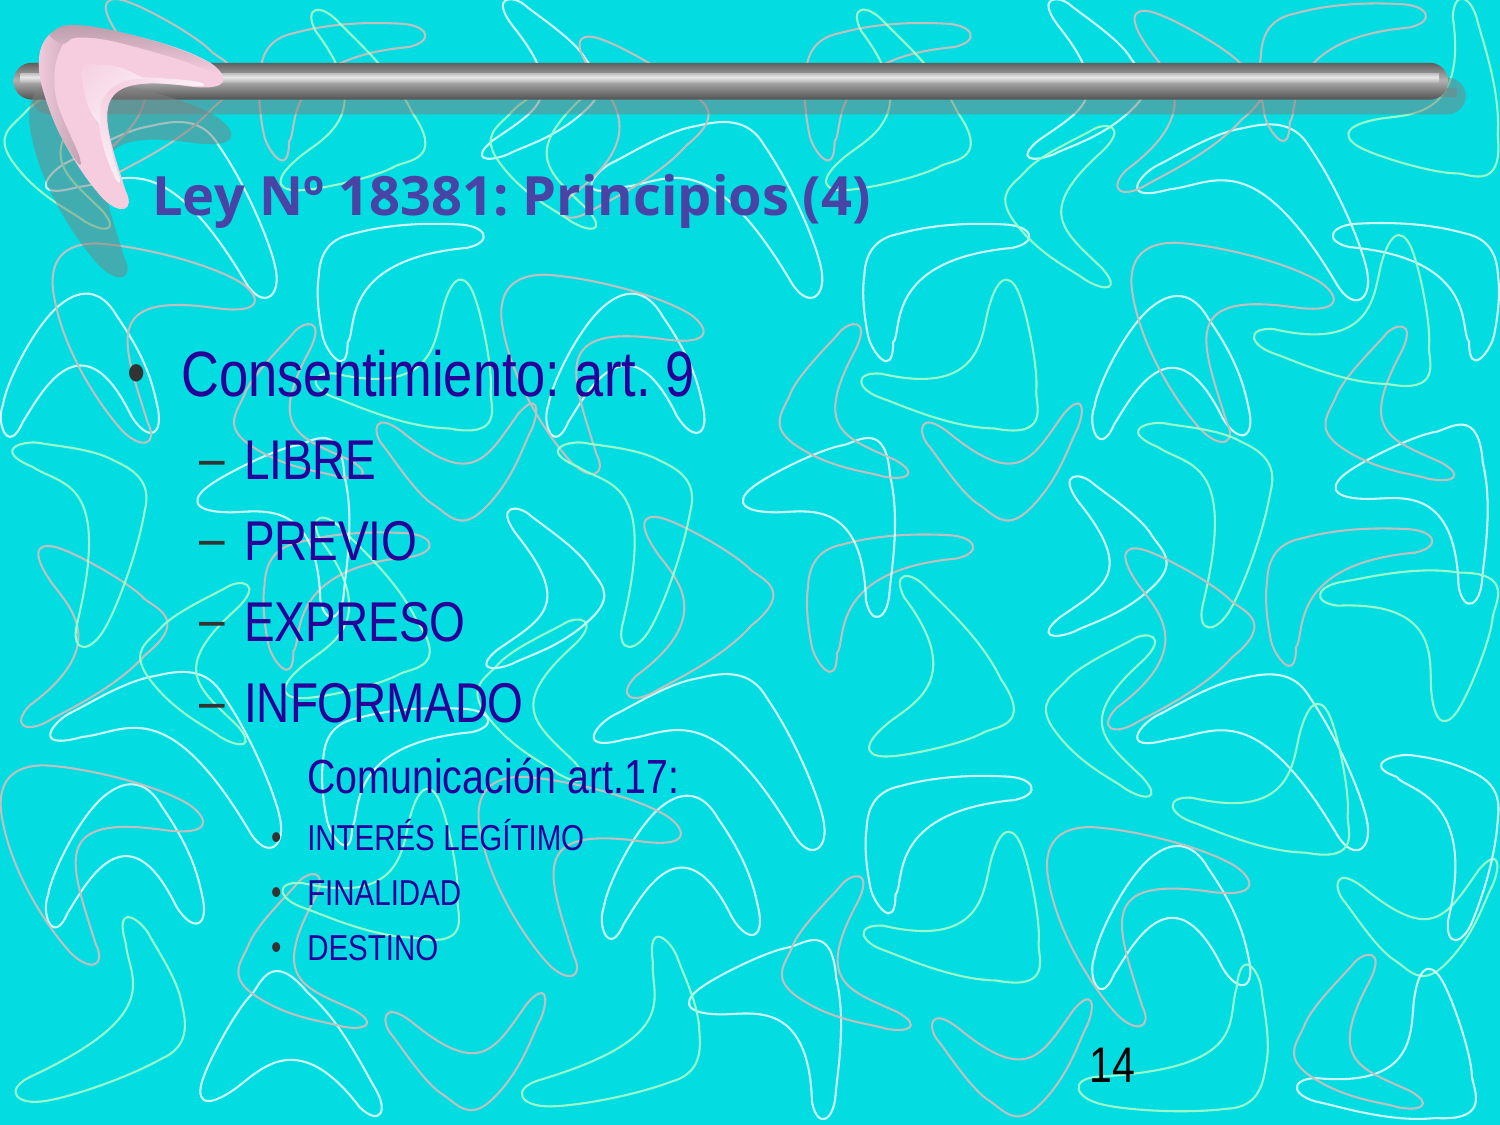

# Ley Nº 18381: Principios (4)
Consentimiento: art. 9
LIBRE
PREVIO
EXPRESO
INFORMADO
Comunicación art.17:
INTERÉS LEGÍTIMO
FINALIDAD
DESTINO
14